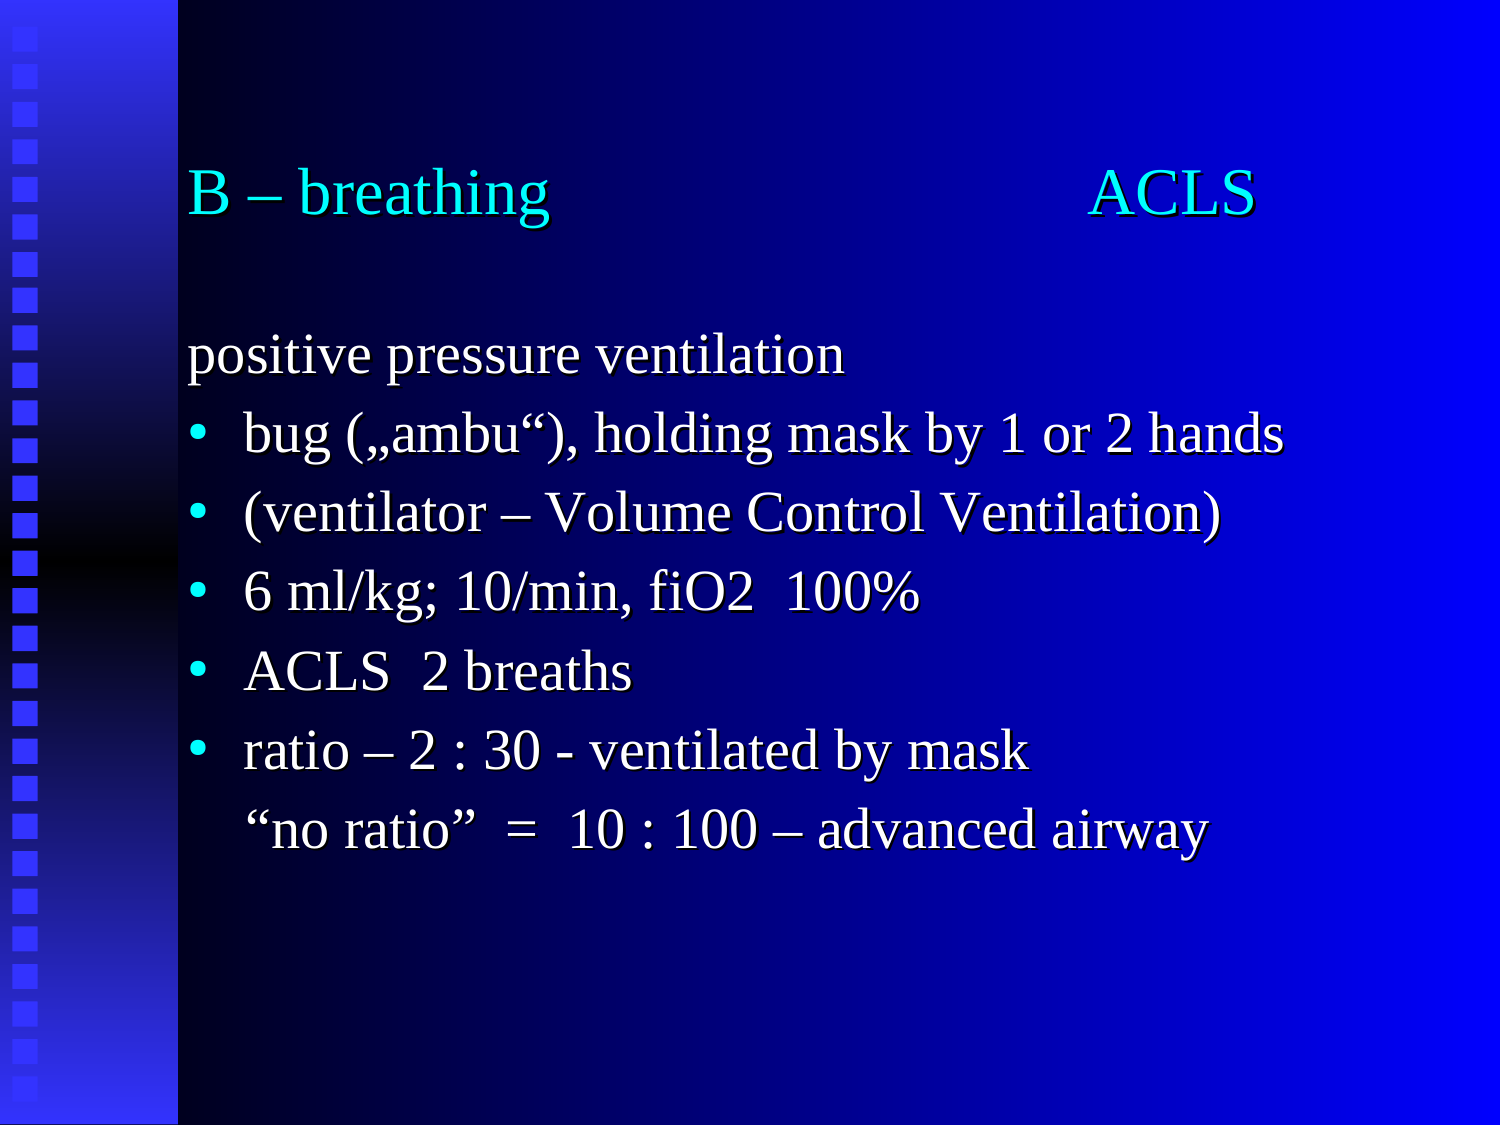

# B – breathing				ACLS
positive pressure ventilation
bug („ambu“), holding mask by 1 or 2 hands
(ventilator – Volume Control Ventilation)
6 ml/kg; 10/min, fiO2 100%
ACLS 2 breaths
ratio – 2 : 30 - ventilated by mask
 “no ratio” = 10 : 100 – advanced airway